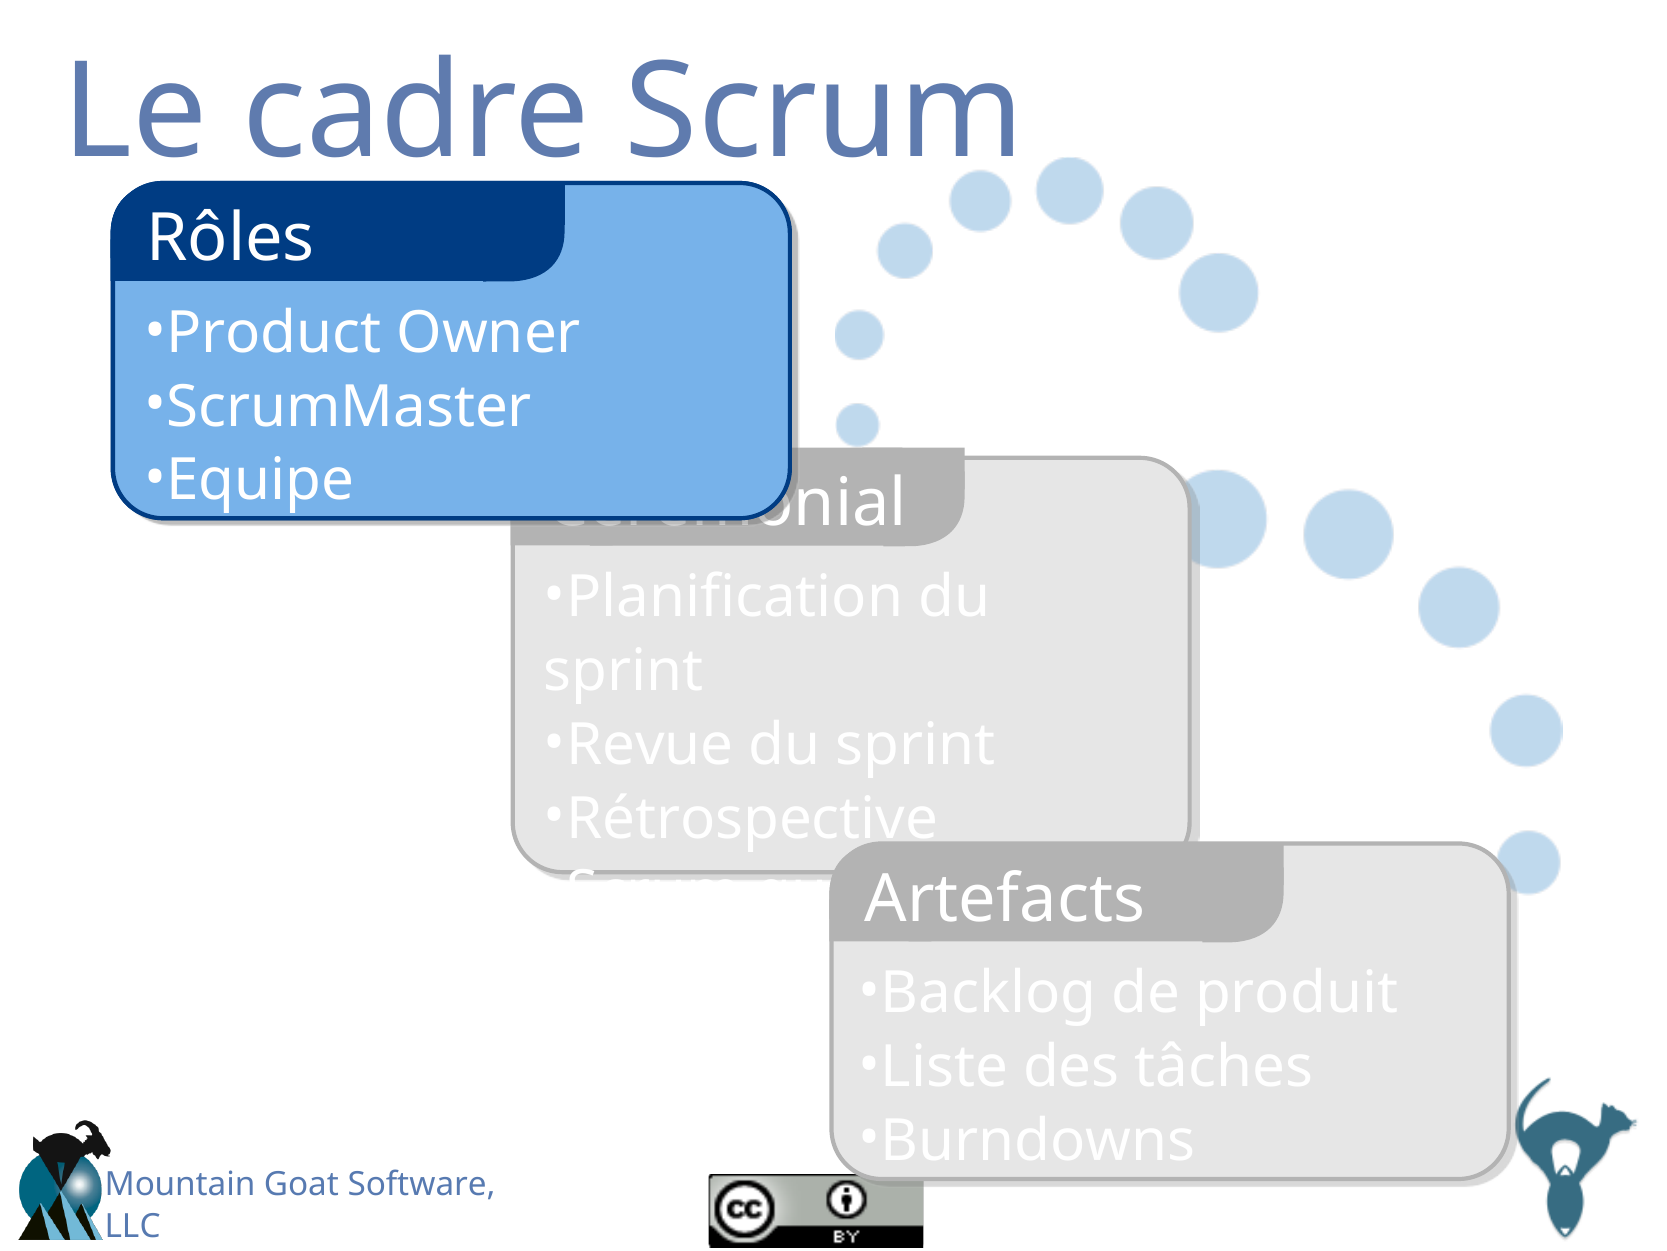

# Le cadre Scrum
Rôles
Product owner
ScrumMaster
Team
Rôles
Product Owner
ScrumMaster
Equipe
Cérémonial
Planification du sprint
Revue du sprint
Rétrospective
Scrum quotidien
Artefacts
Backlog de produit
Liste des tâches
Burndowns